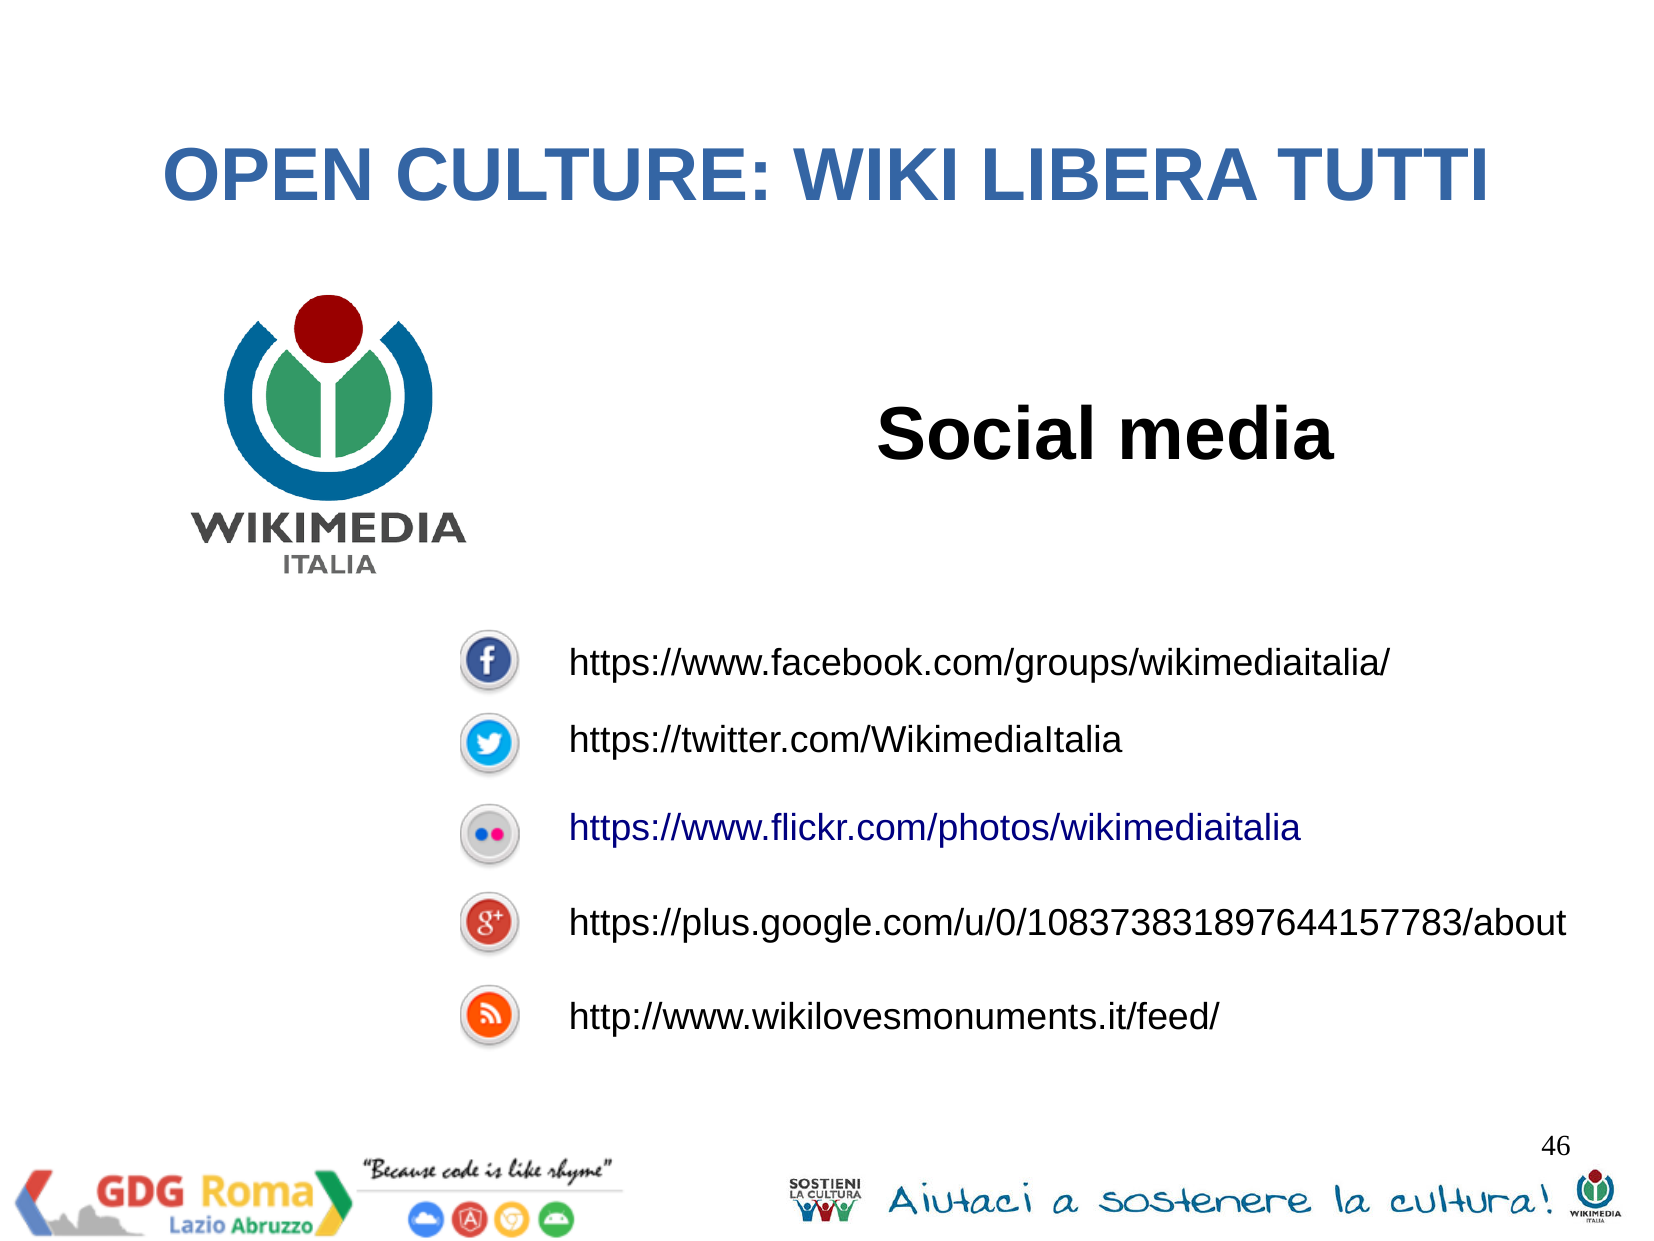

# OPEN CULTURE: WIKI LIBERA TUTTI
Social media
https://www.facebook.com/groups/wikimediaitalia/
https://twitter.com/WikimediaItalia
https://www.flickr.com/photos/wikimediaitalia
https://plus.google.com/u/0/108373831897644157783/about
http://www.wikilovesmonuments.it/feed/
46